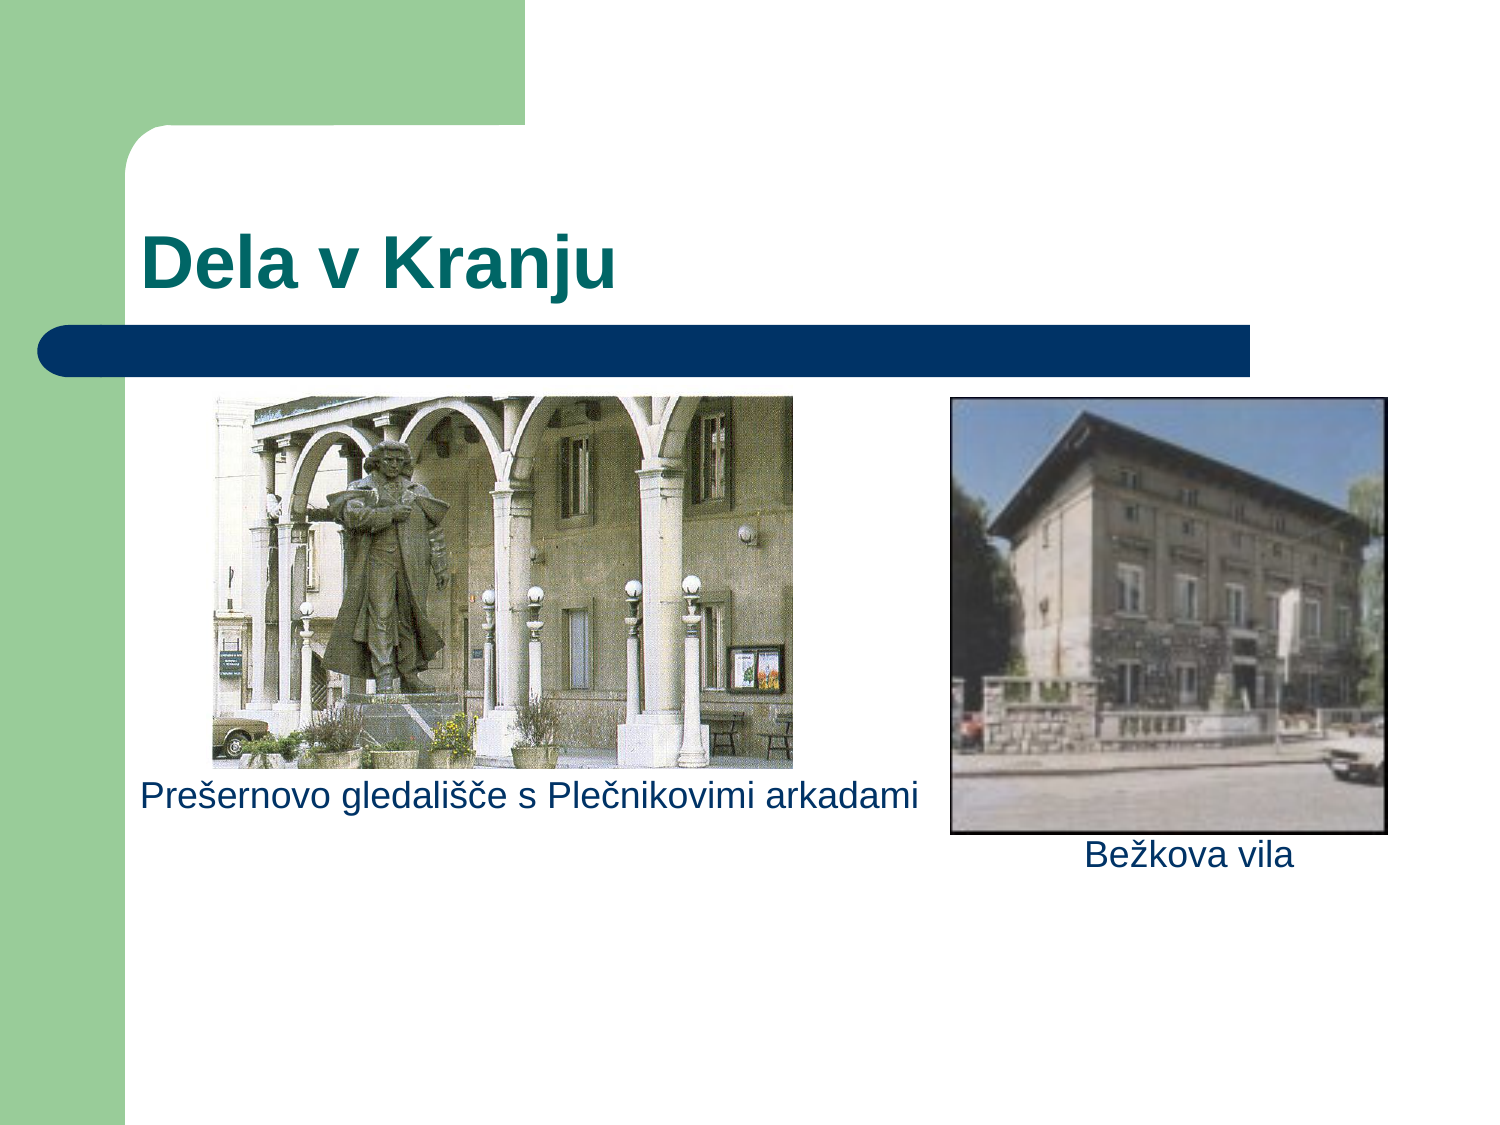

# Dela v Kranju
Prešernovo gledališče s Plečnikovimi arkadami
Bežkova vila